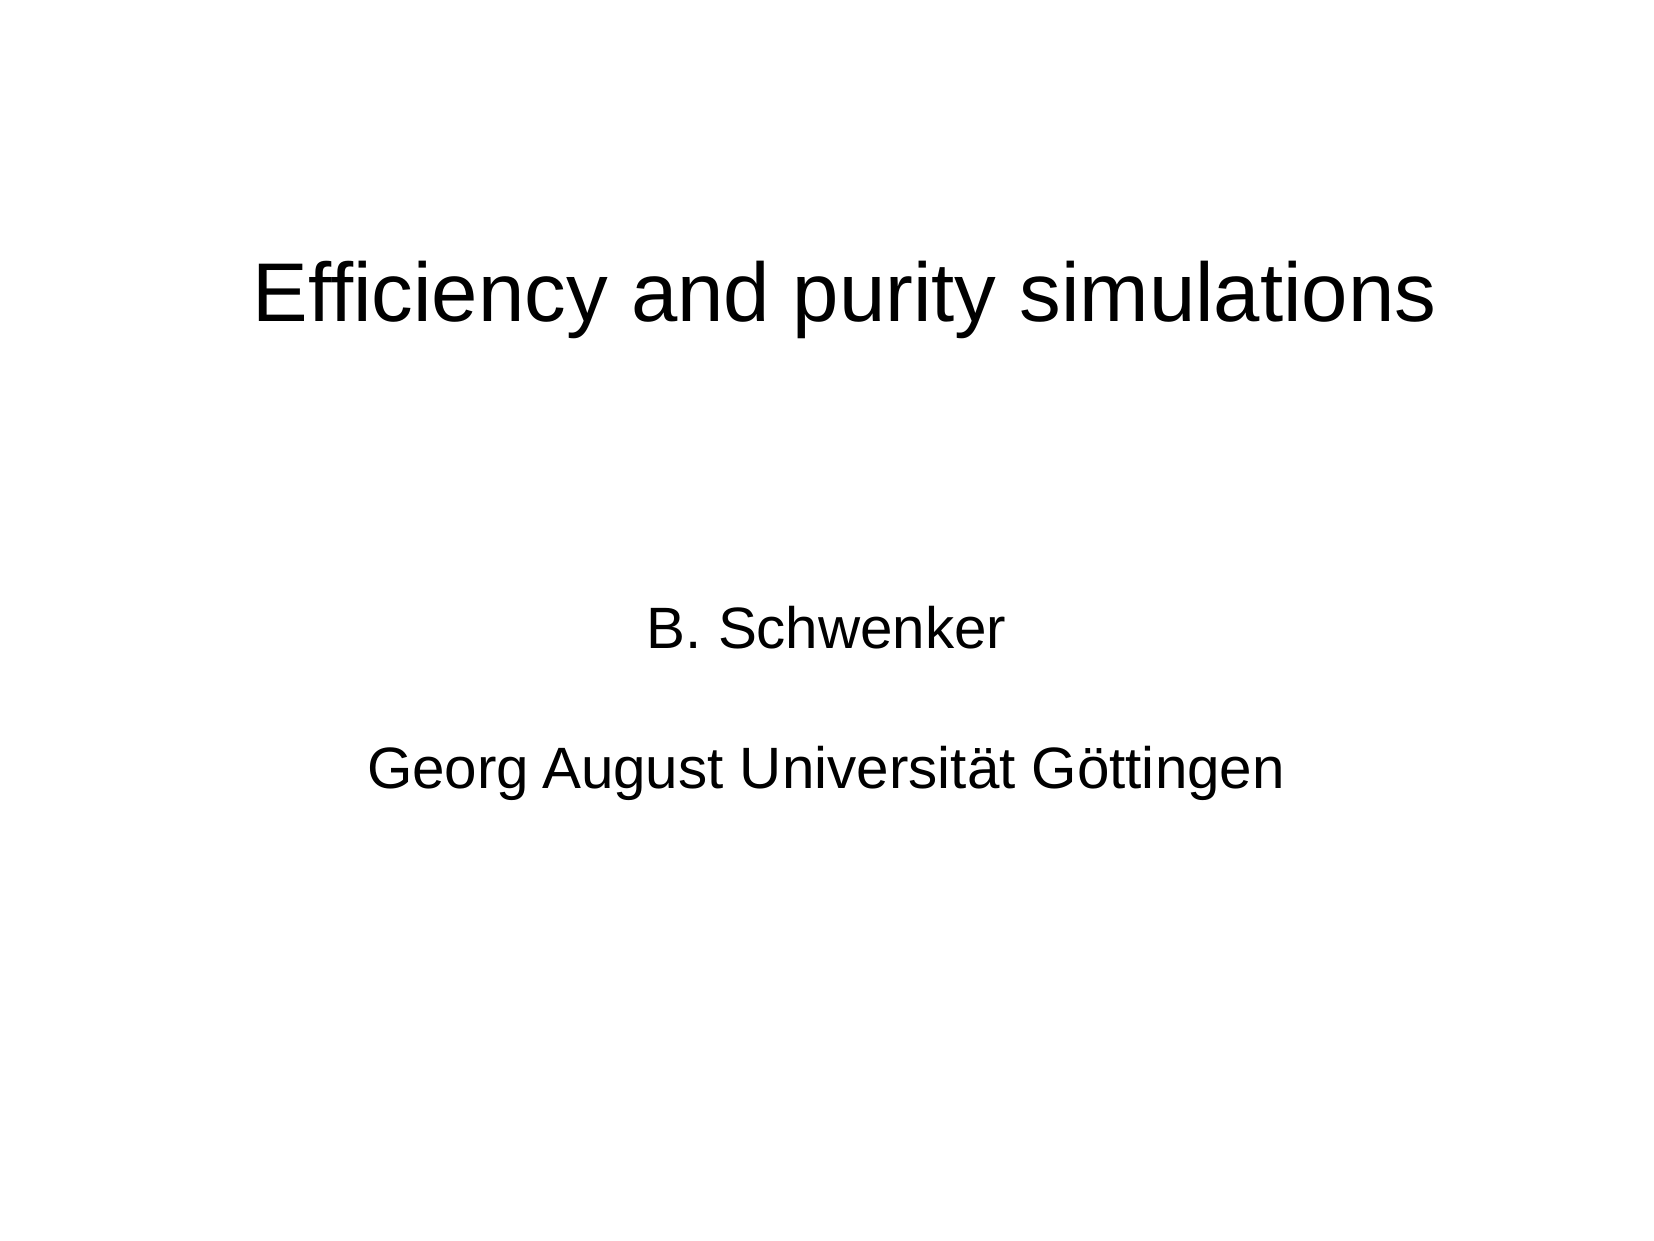

B. Schwenker
Georg August Universität Göttingen
# Efficiency and purity simulations